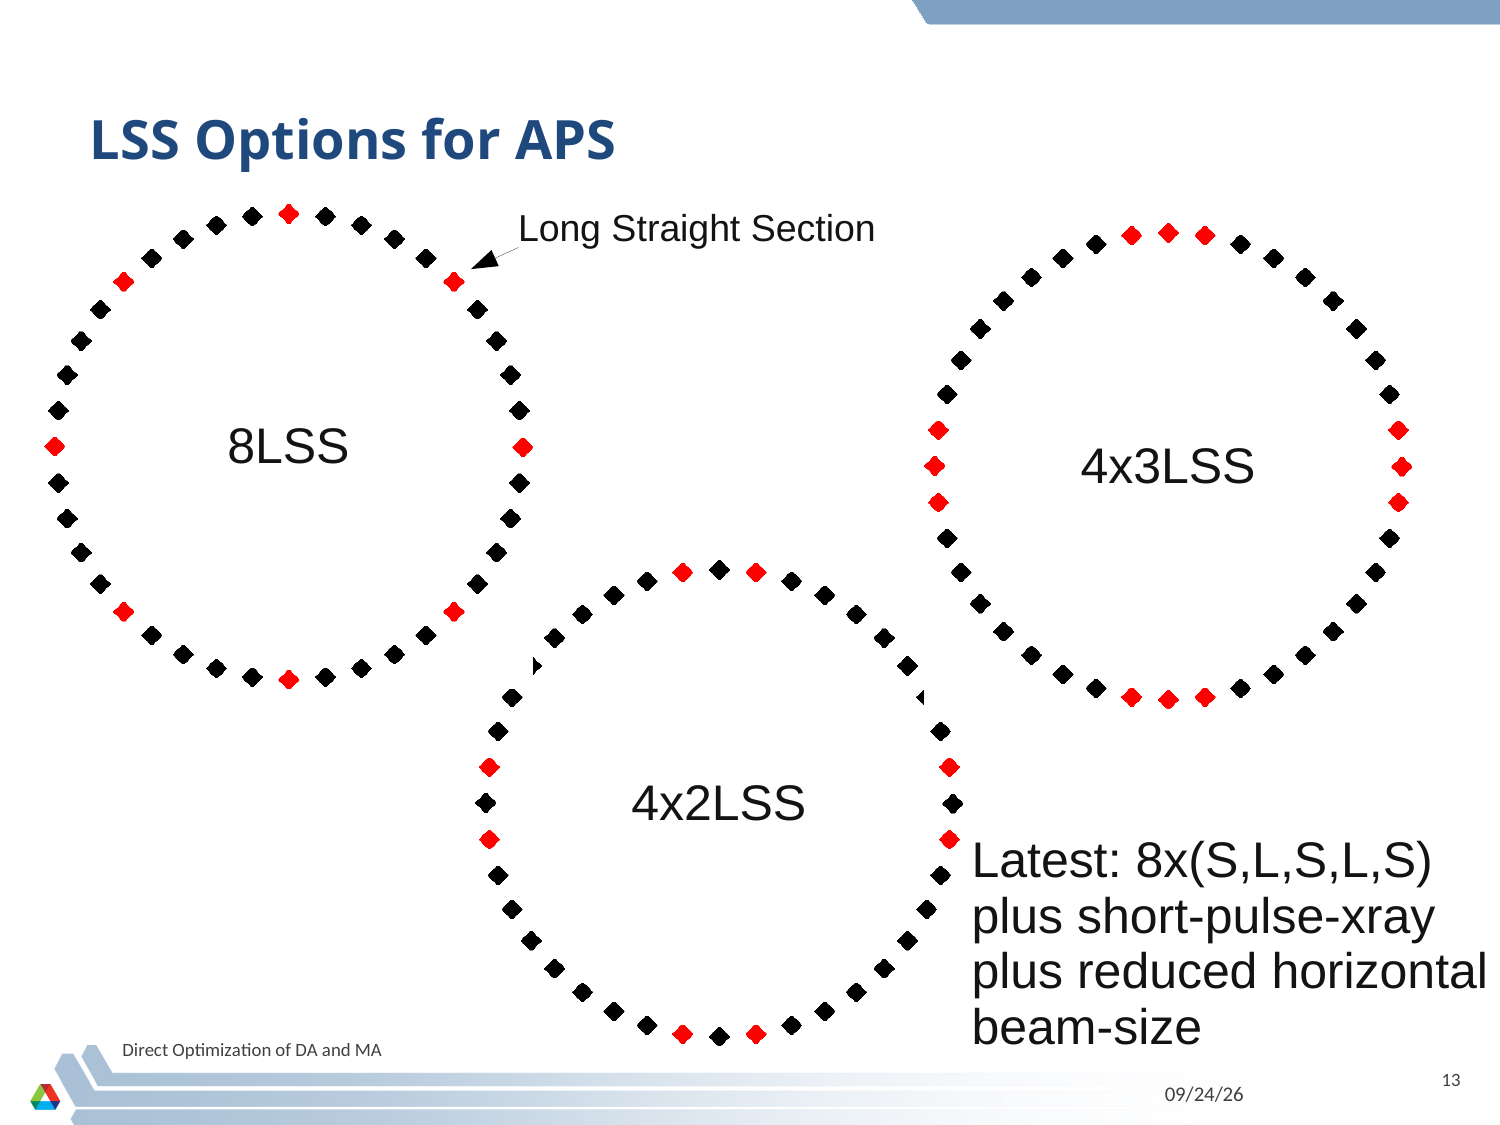

# LSS Options for APS
Long Straight Section
8LSS
4x3LSS
4x2LSS
Latest: 8x(S,L,S,L,S)
plus short-pulse-xray
plus reduced horizontal
beam-size
Direct Optimization of DA and MA
13
1M. Belgrounne et al., Proc. PAC03, 896-898 (2003).